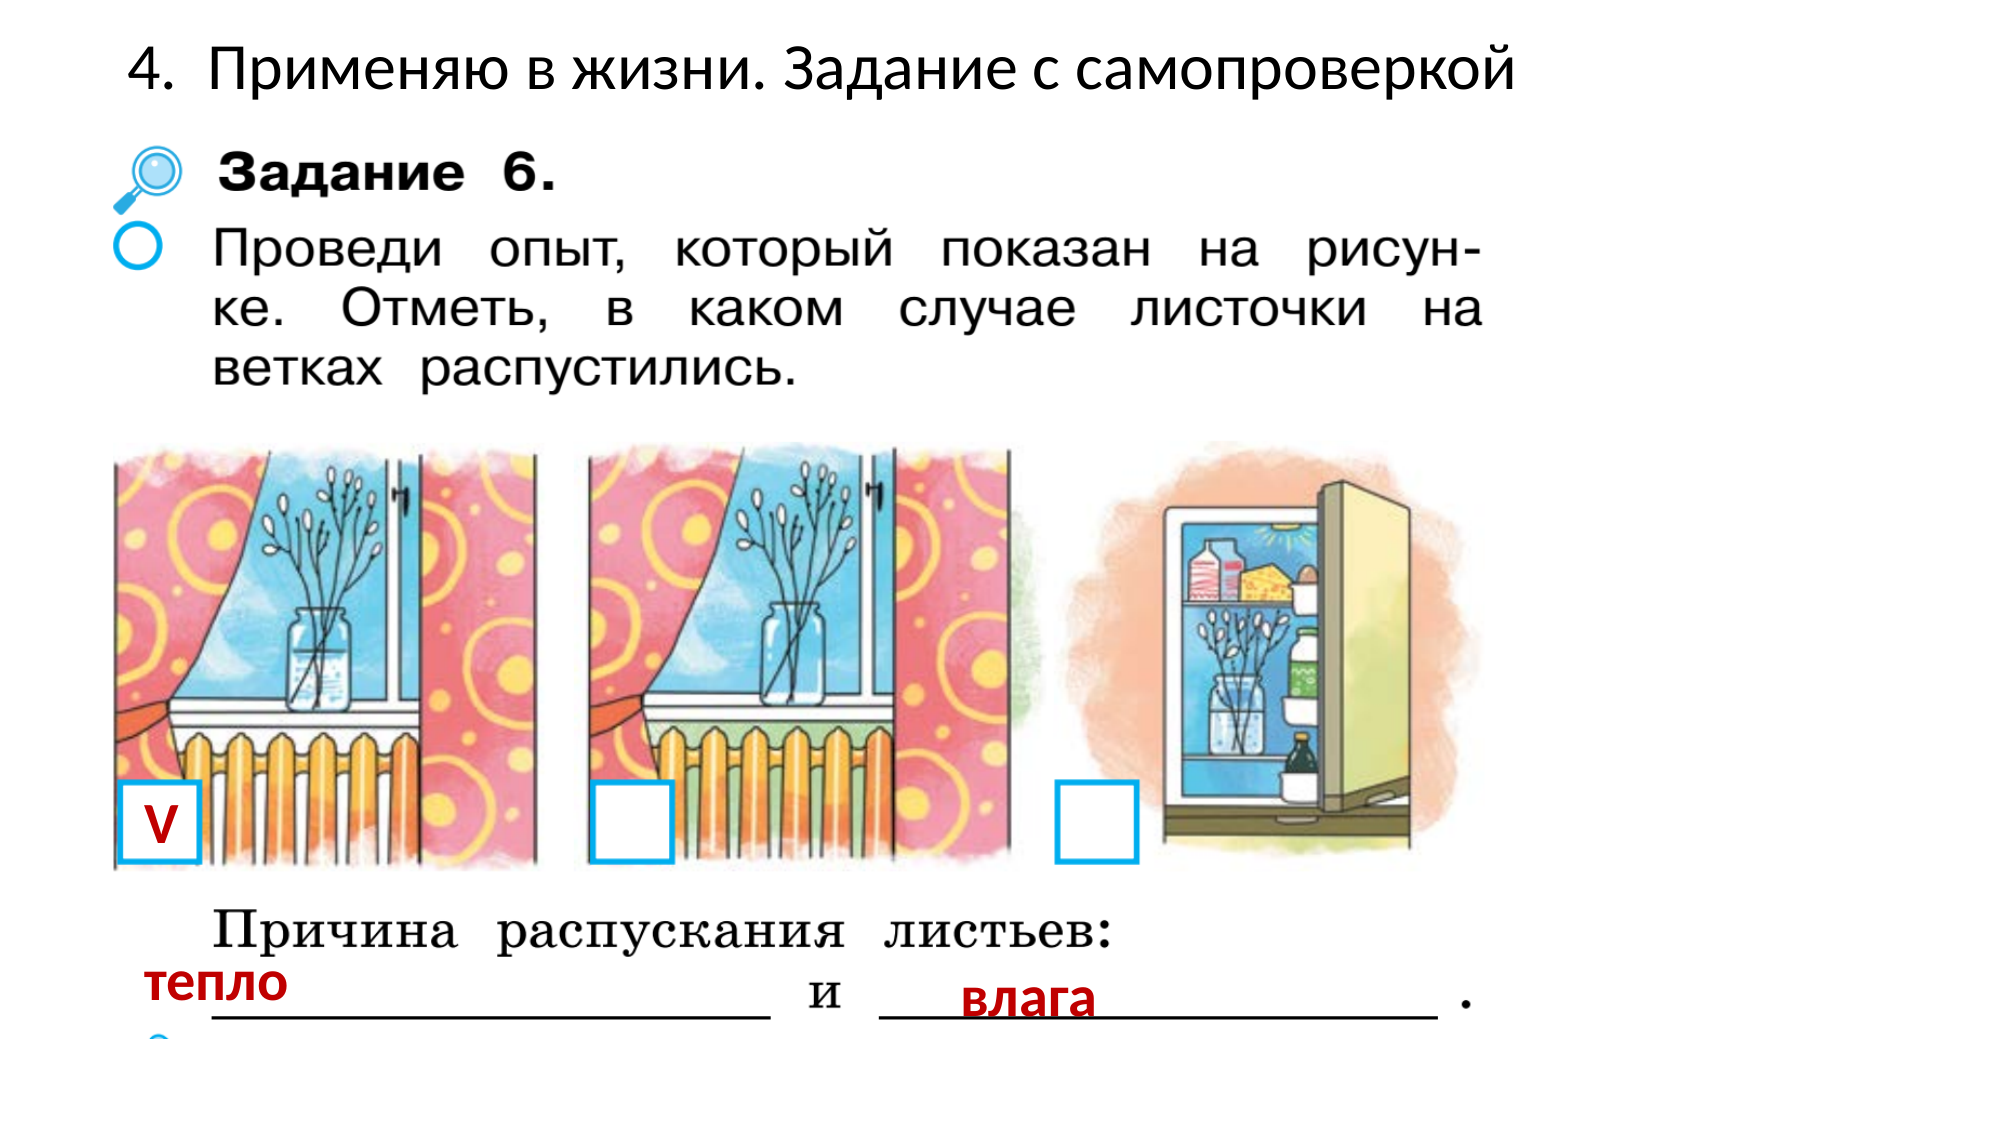

# 4. Применяю в жизни. Задание с самопроверкой
V
тепло
влага